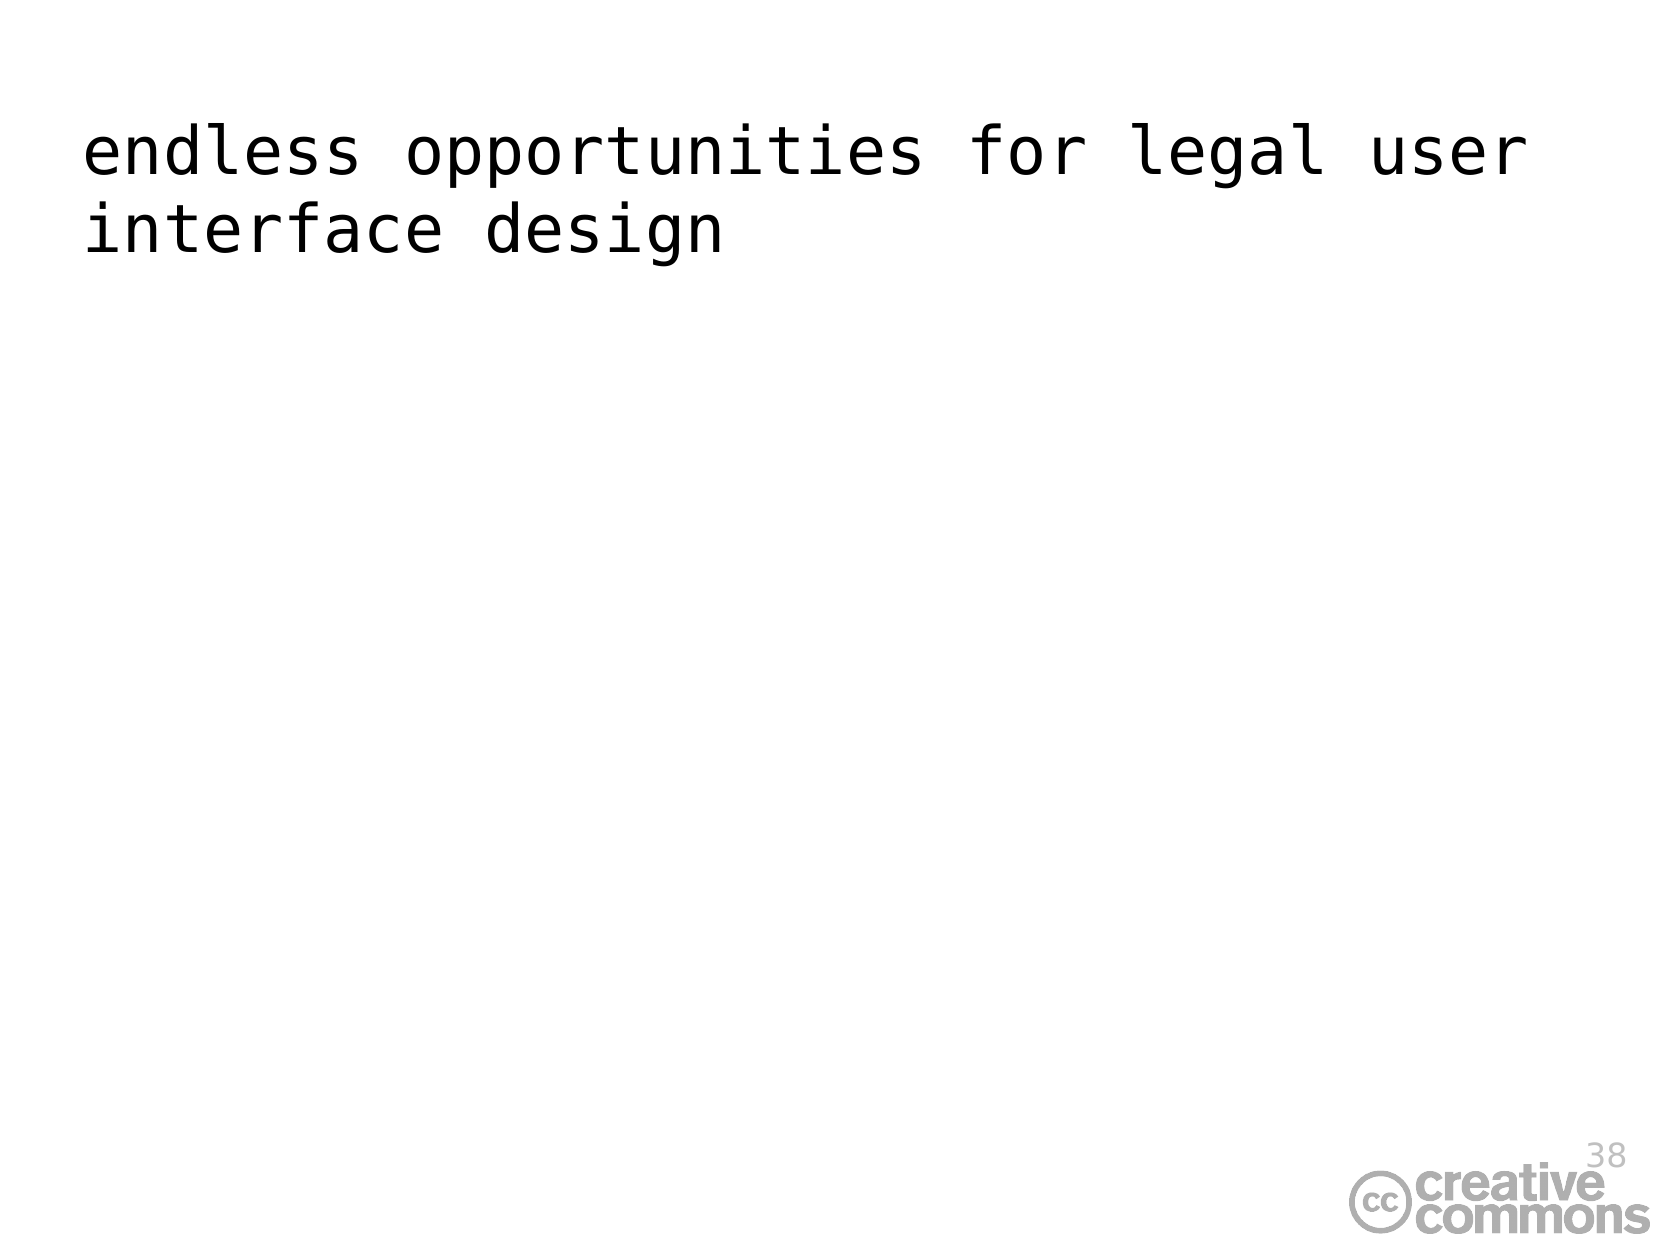

# endless opportunities for legal user interface design